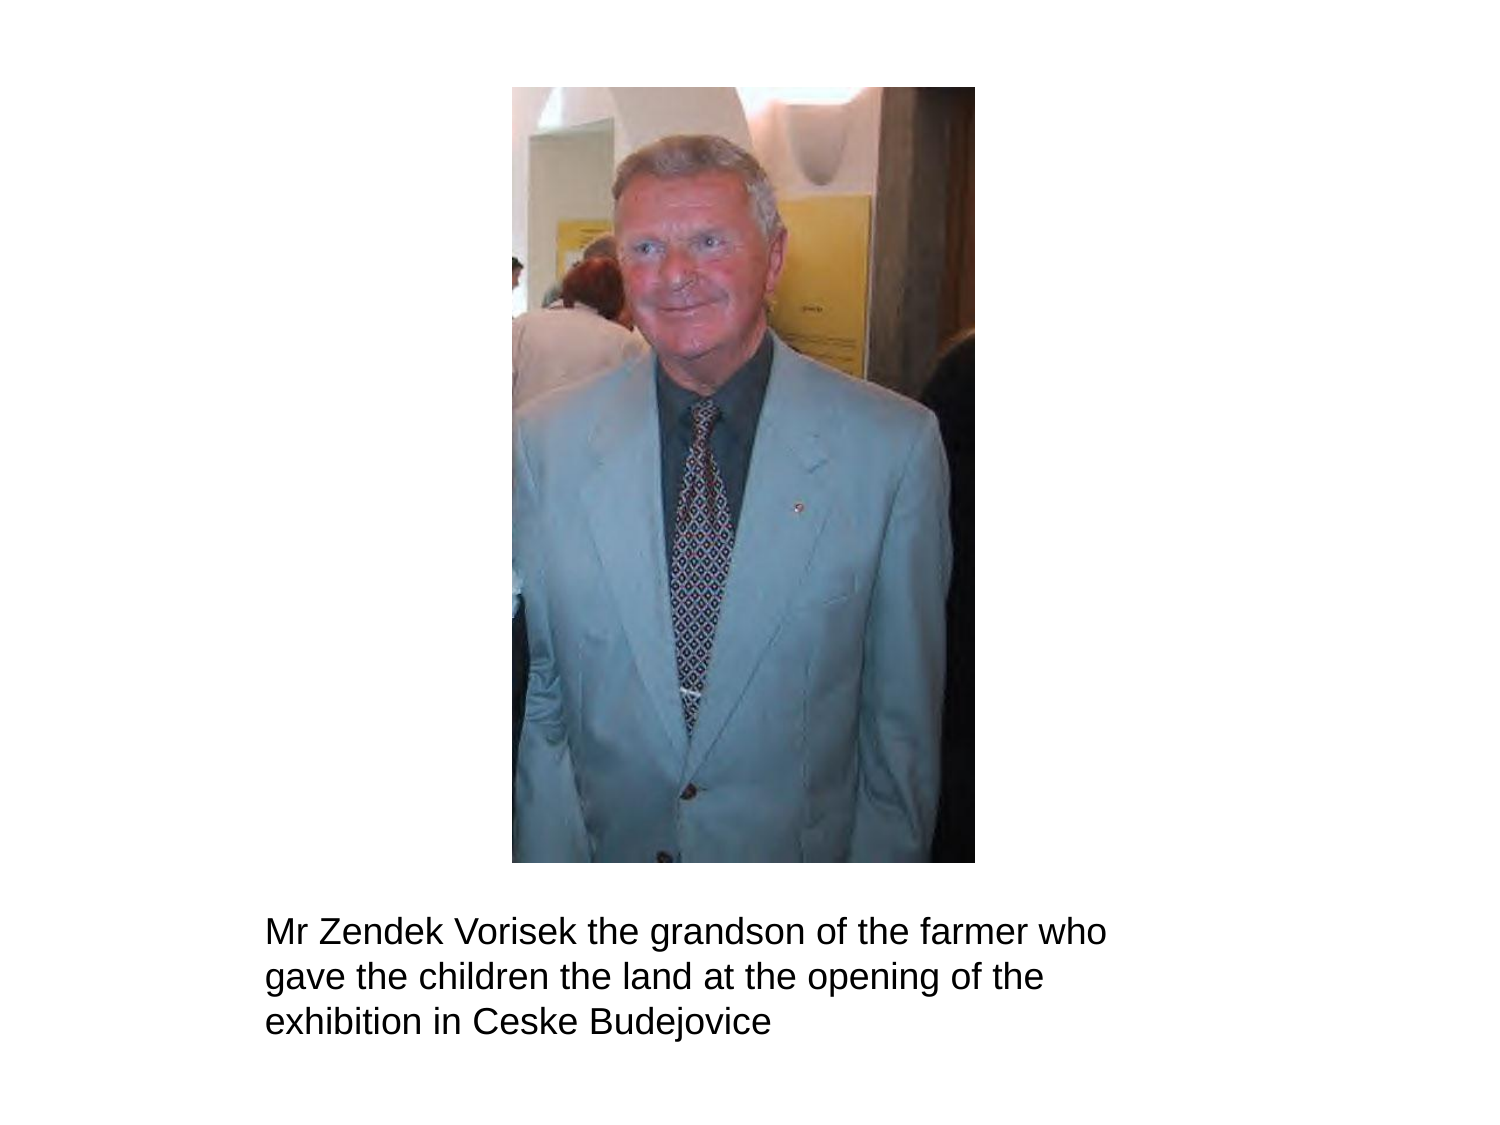

Mr Zendek Vorisek the grandson of the farmer who gave the children the land at the opening of the exhibition in Ceske Budejovice